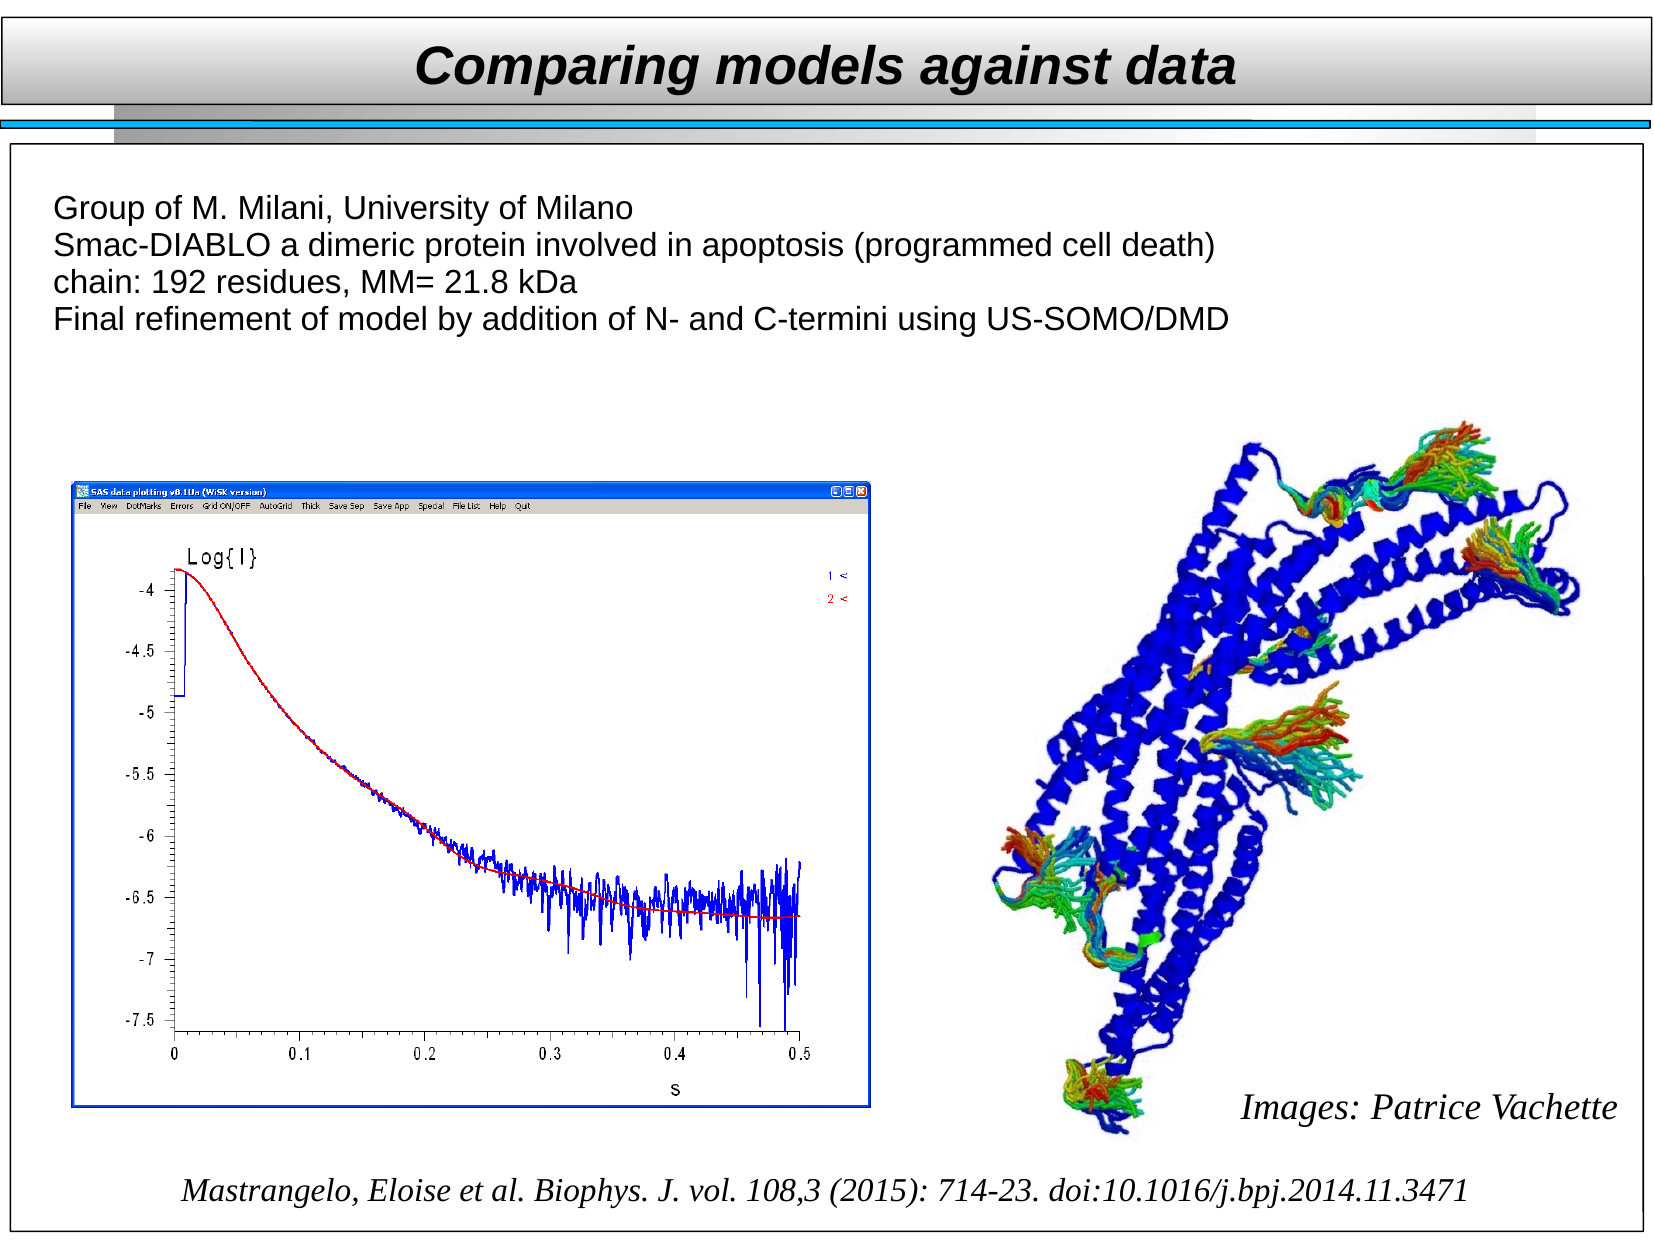

Comparing models against data
Group of M. Milani, University of Milano
Smac-DIABLO a dimeric protein involved in apoptosis (programmed cell death)
chain: 192 residues, MM= 21.8 kDa
Final refinement of model by addition of N- and C-termini using US-SOMO/DMD
Images: Patrice Vachette
Mastrangelo, Eloise et al. Biophys. J. vol. 108,3 (2015): 714-23. doi:10.1016/j.bpj.2014.11.3471